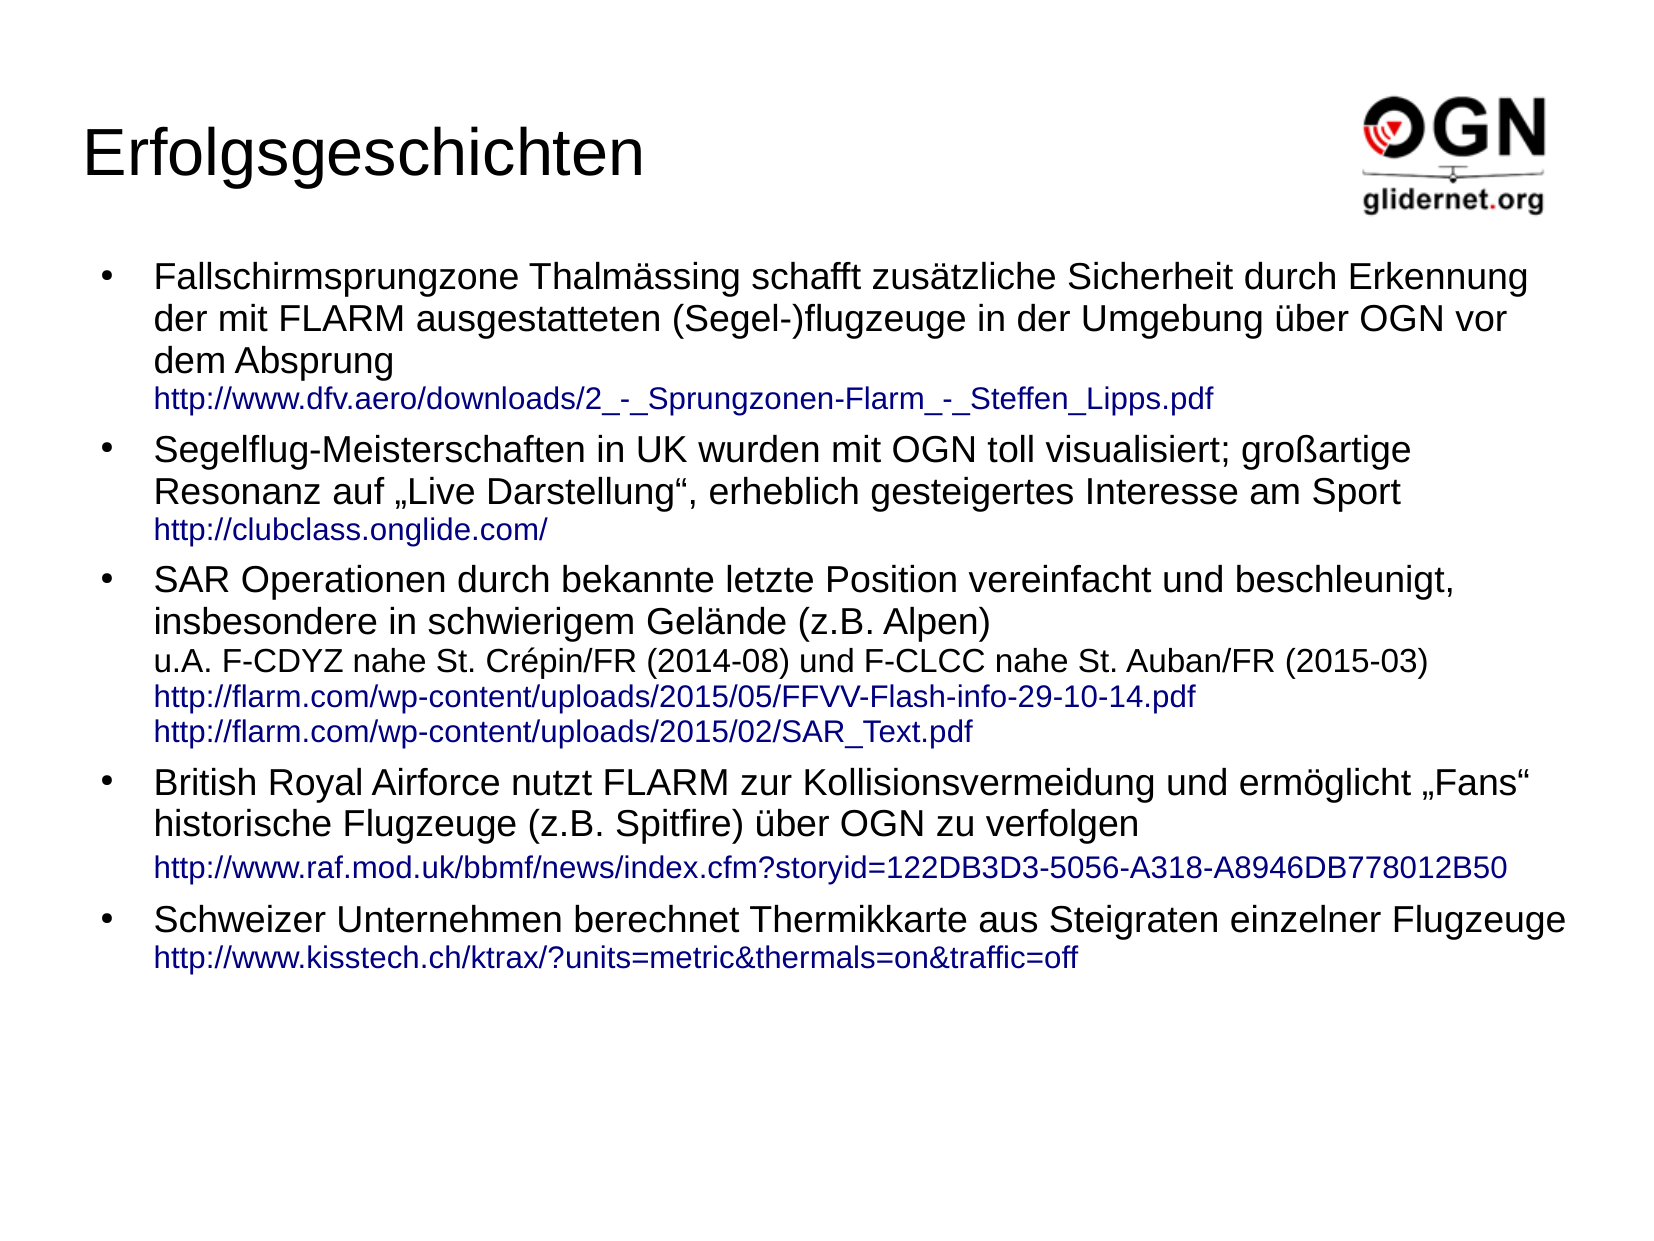

# Erfolgsgeschichten
Fallschirmsprungzone Thalmässing schafft zusätzliche Sicherheit durch Erkennung der mit FLARM ausgestatteten (Segel-)flugzeuge in der Umgebung über OGN vor dem Absprung
http://www.dfv.aero/downloads/2_-_Sprungzonen-Flarm_-_Steffen_Lipps.pdf
Segelflug-Meisterschaften in UK wurden mit OGN toll visualisiert; großartige Resonanz auf „Live Darstellung“, erheblich gesteigertes Interesse am Sport
http://clubclass.onglide.com/
SAR Operationen durch bekannte letzte Position vereinfacht und beschleunigt, insbesondere in schwierigem Gelände (z.B. Alpen)
u.A. F-CDYZ nahe St. Crépin/FR (2014-08) und F-CLCC nahe St. Auban/FR (2015-03)
http://flarm.com/wp-content/uploads/2015/05/FFVV-Flash-info-29-10-14.pdf http://flarm.com/wp-content/uploads/2015/02/SAR_Text.pdf
British Royal Airforce nutzt FLARM zur Kollisionsvermeidung und ermöglicht „Fans“ historische Flugzeuge (z.B. Spitfire) über OGN zu verfolgen http://www.raf.mod.uk/bbmf/news/index.cfm?storyid=122DB3D3-5056-A318-A8946DB778012B50
Schweizer Unternehmen berechnet Thermikkarte aus Steigraten einzelner Flugzeuge
http://www.kisstech.ch/ktrax/?units=metric&thermals=on&traffic=off